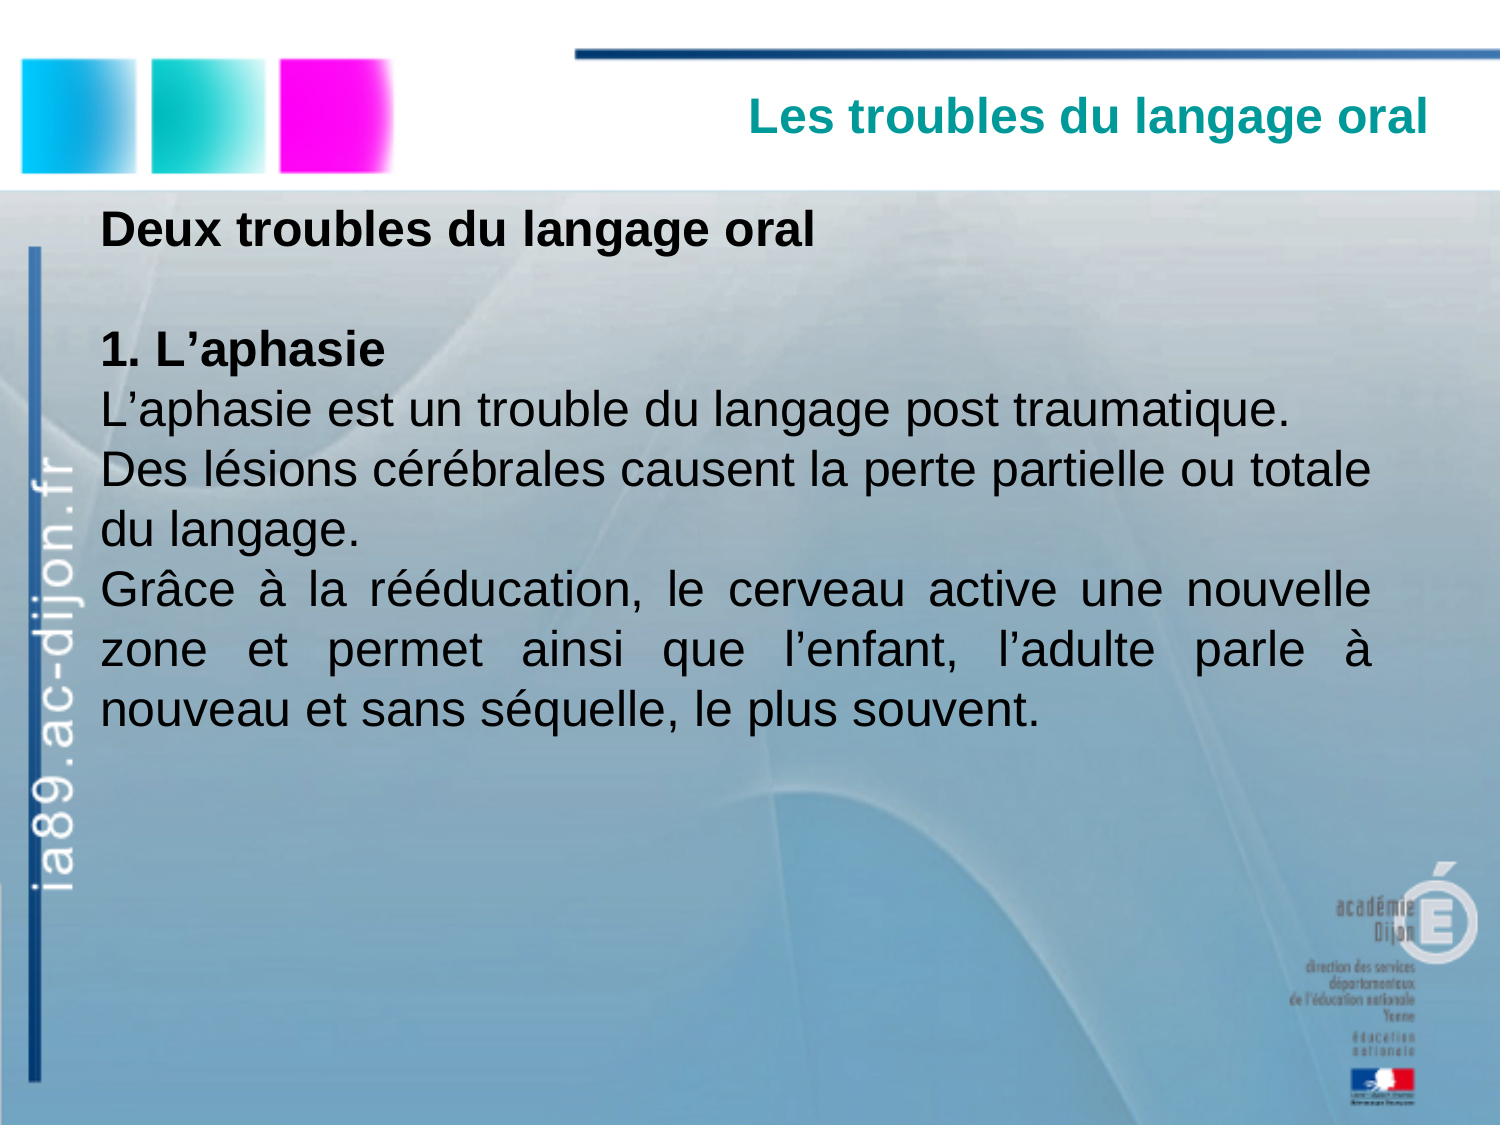

# Les troubles du langage oral
Deux troubles du langage oral
1. L’aphasie
L’aphasie est un trouble du langage post traumatique.
Des lésions cérébrales causent la perte partielle ou totale du langage.
Grâce à la rééducation, le cerveau active une nouvelle zone et permet ainsi que l’enfant, l’adulte parle à nouveau et sans séquelle, le plus souvent.